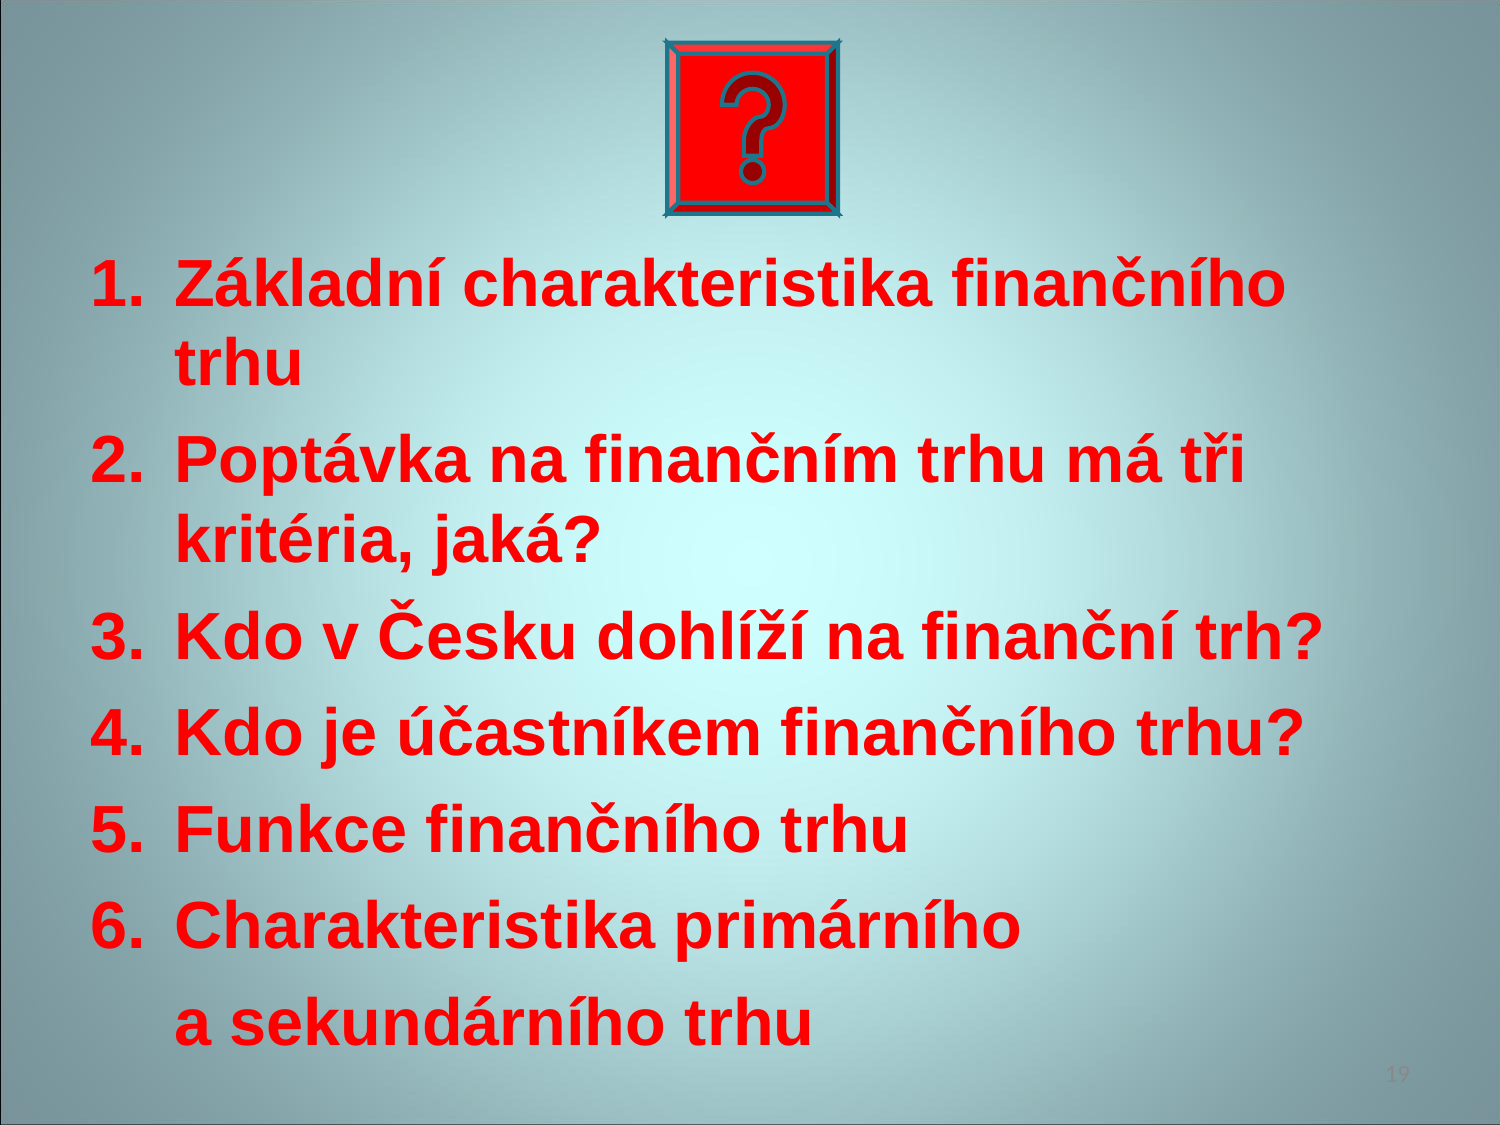

# Základní charakteristika finančního trhu
Poptávka na finančním trhu má tři kritéria, jaká?
Kdo v Česku dohlíží na finanční trh?
Kdo je účastníkem finančního trhu?
Funkce finančního trhu
Charakteristika primárního
	a sekundárního trhu